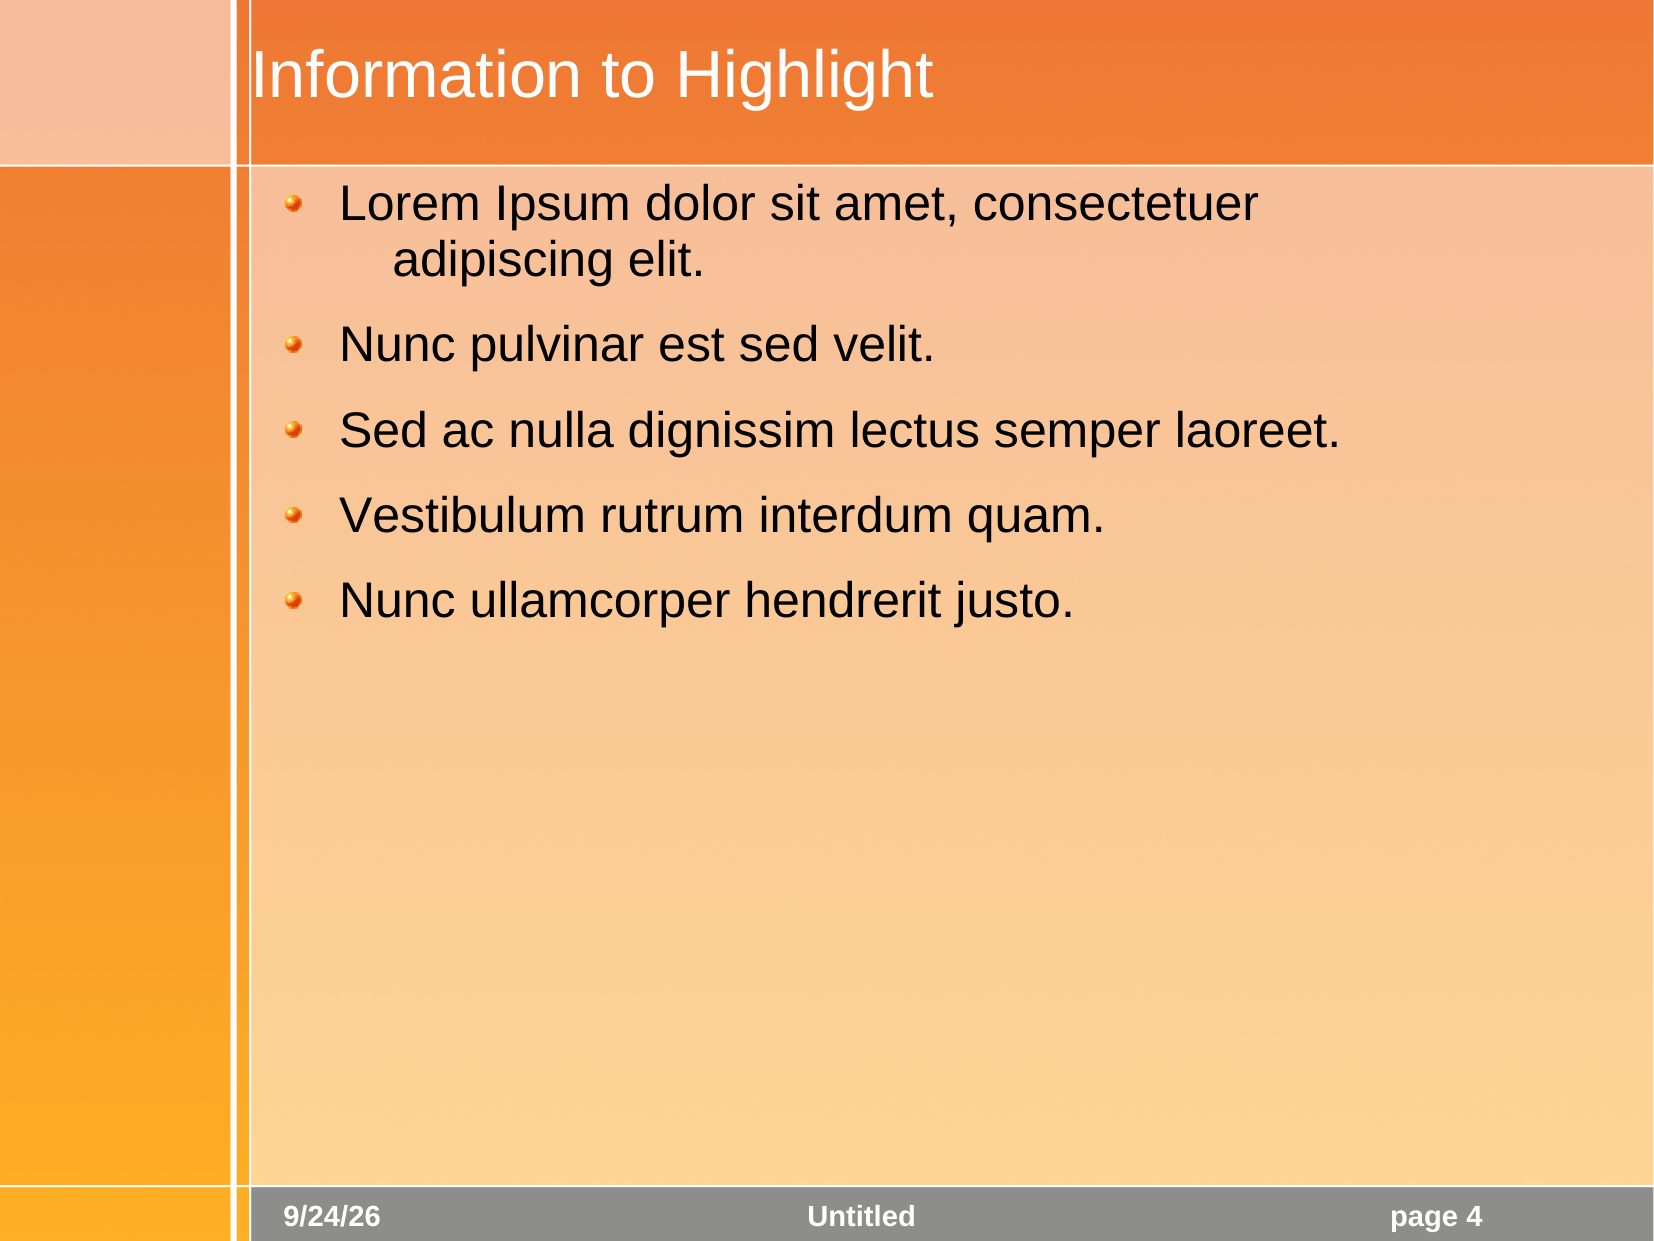

# Information to Highlight
Lorem Ipsum dolor sit amet, consectetuer adipiscing elit.
Nunc pulvinar est sed velit.
Sed ac nulla dignissim lectus semper laoreet.
Vestibulum rutrum interdum quam.
Nunc ullamcorper hendrerit justo.